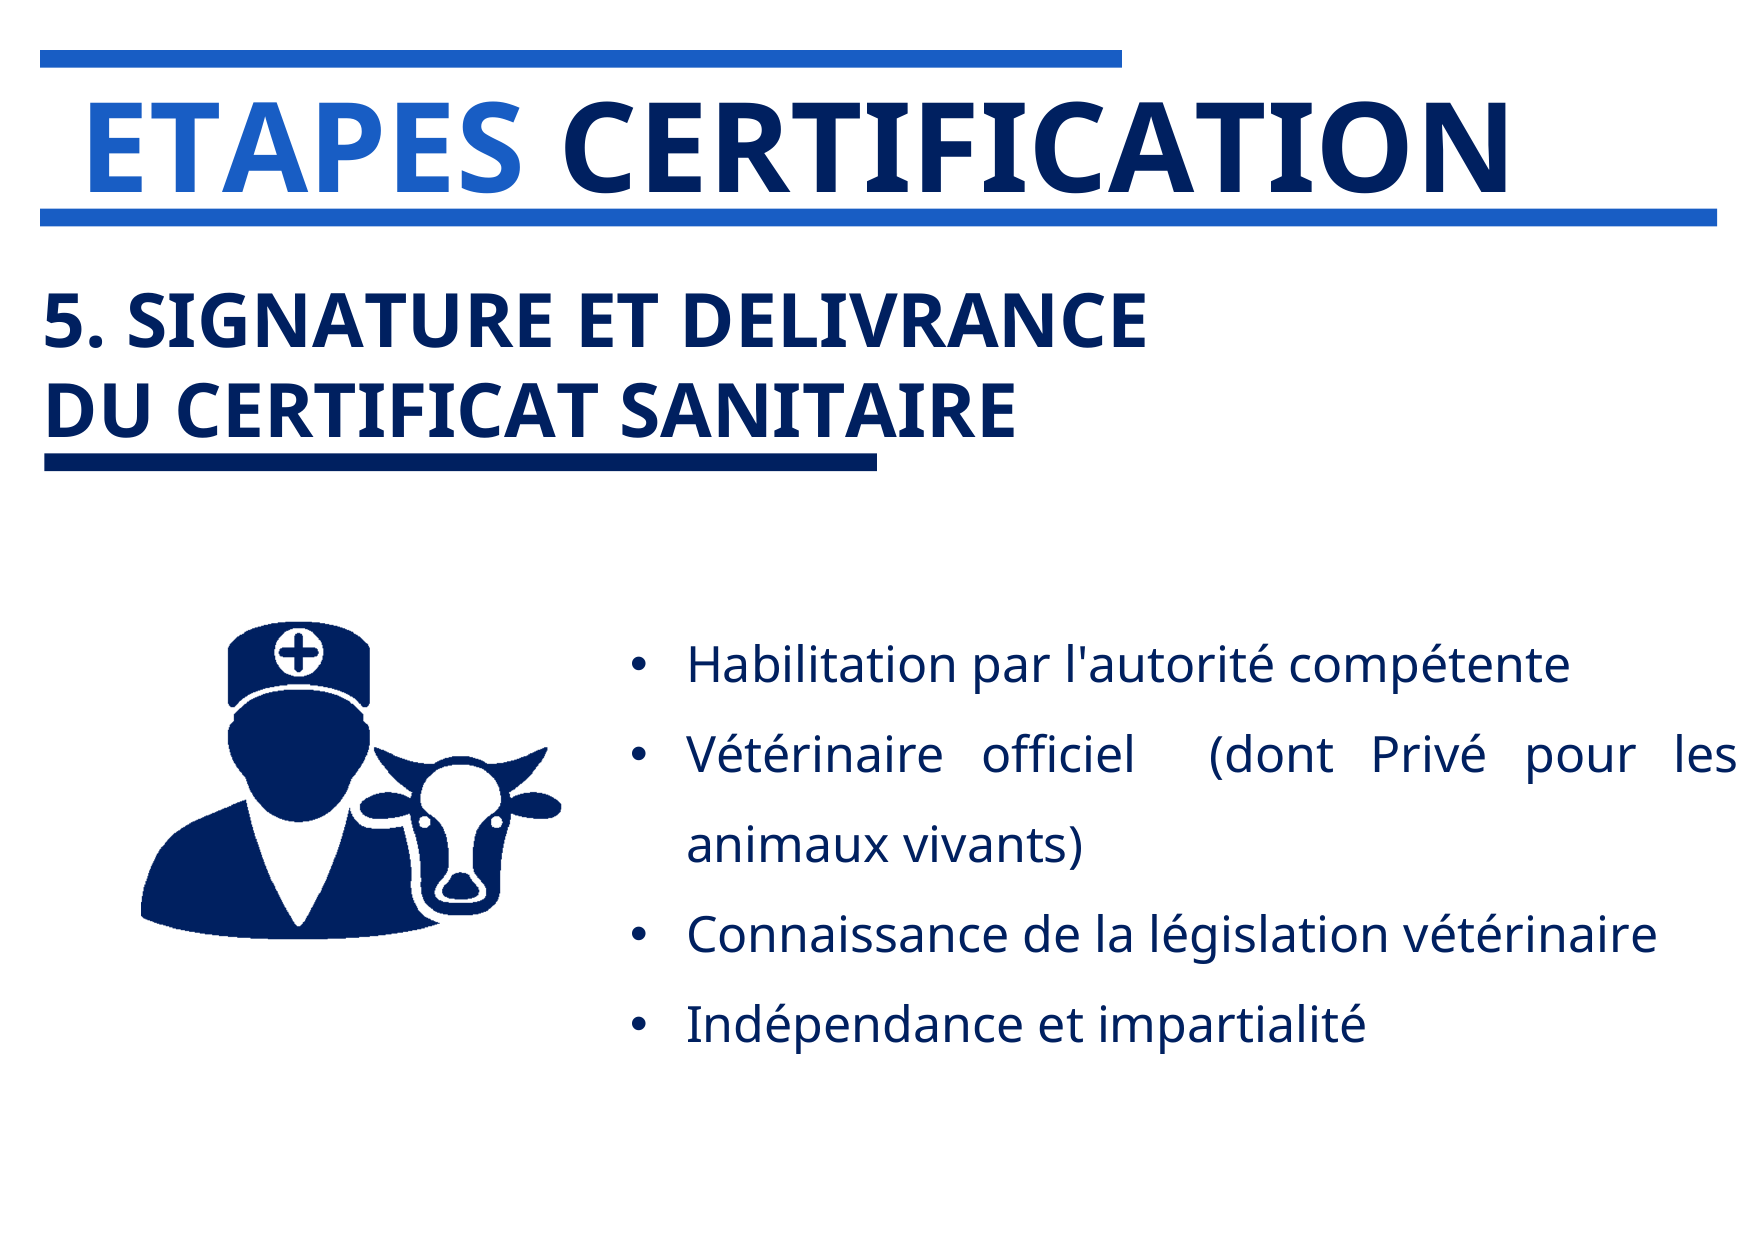

ETAPES CERTIFICATION
5. SIGNATURE ET DELIVRANCE DU CERTIFICAT SANITAIRE
Habilitation par l'autorité compétente
Vétérinaire officiel (dont Privé pour les animaux vivants)
Connaissance de la législation vétérinaire
Indépendance et impartialité